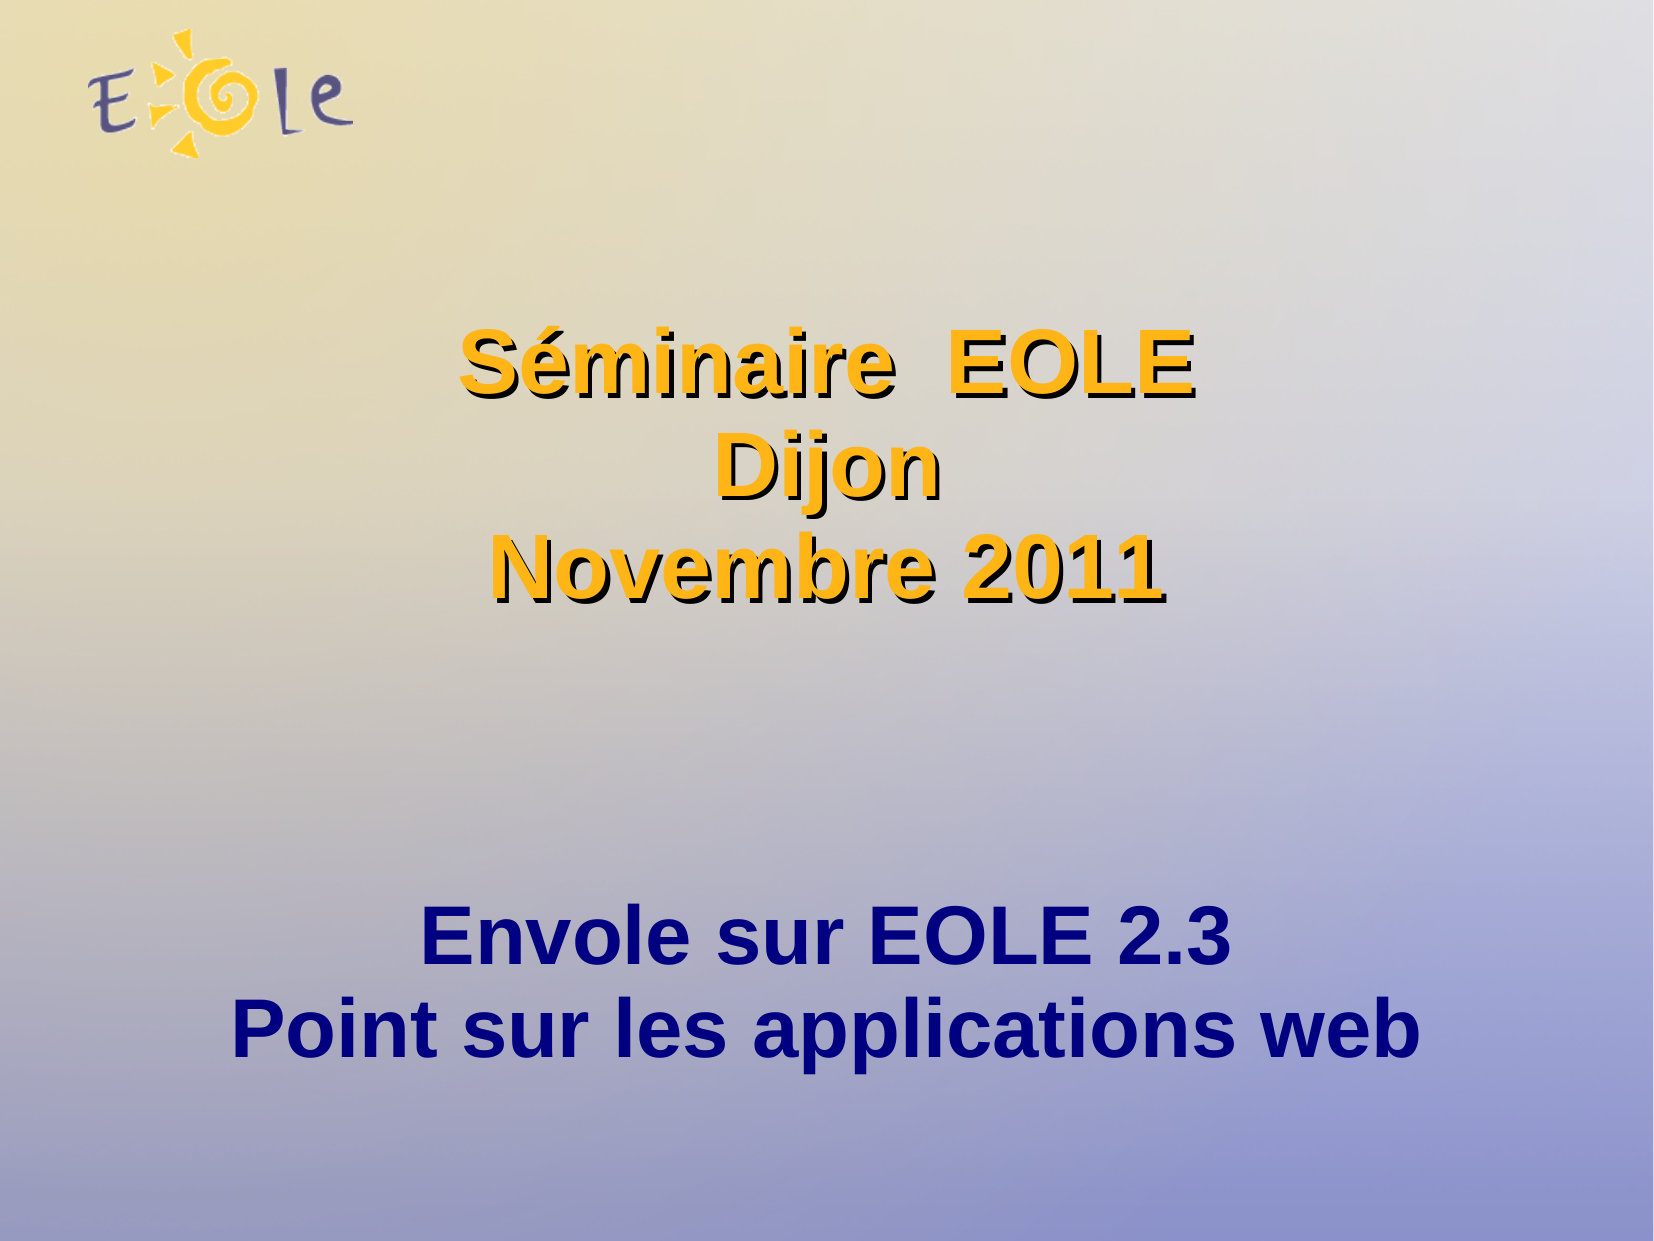

# Séminaire EOLE Dijon Novembre 2011
Envole sur EOLE 2.3
Point sur les applications web